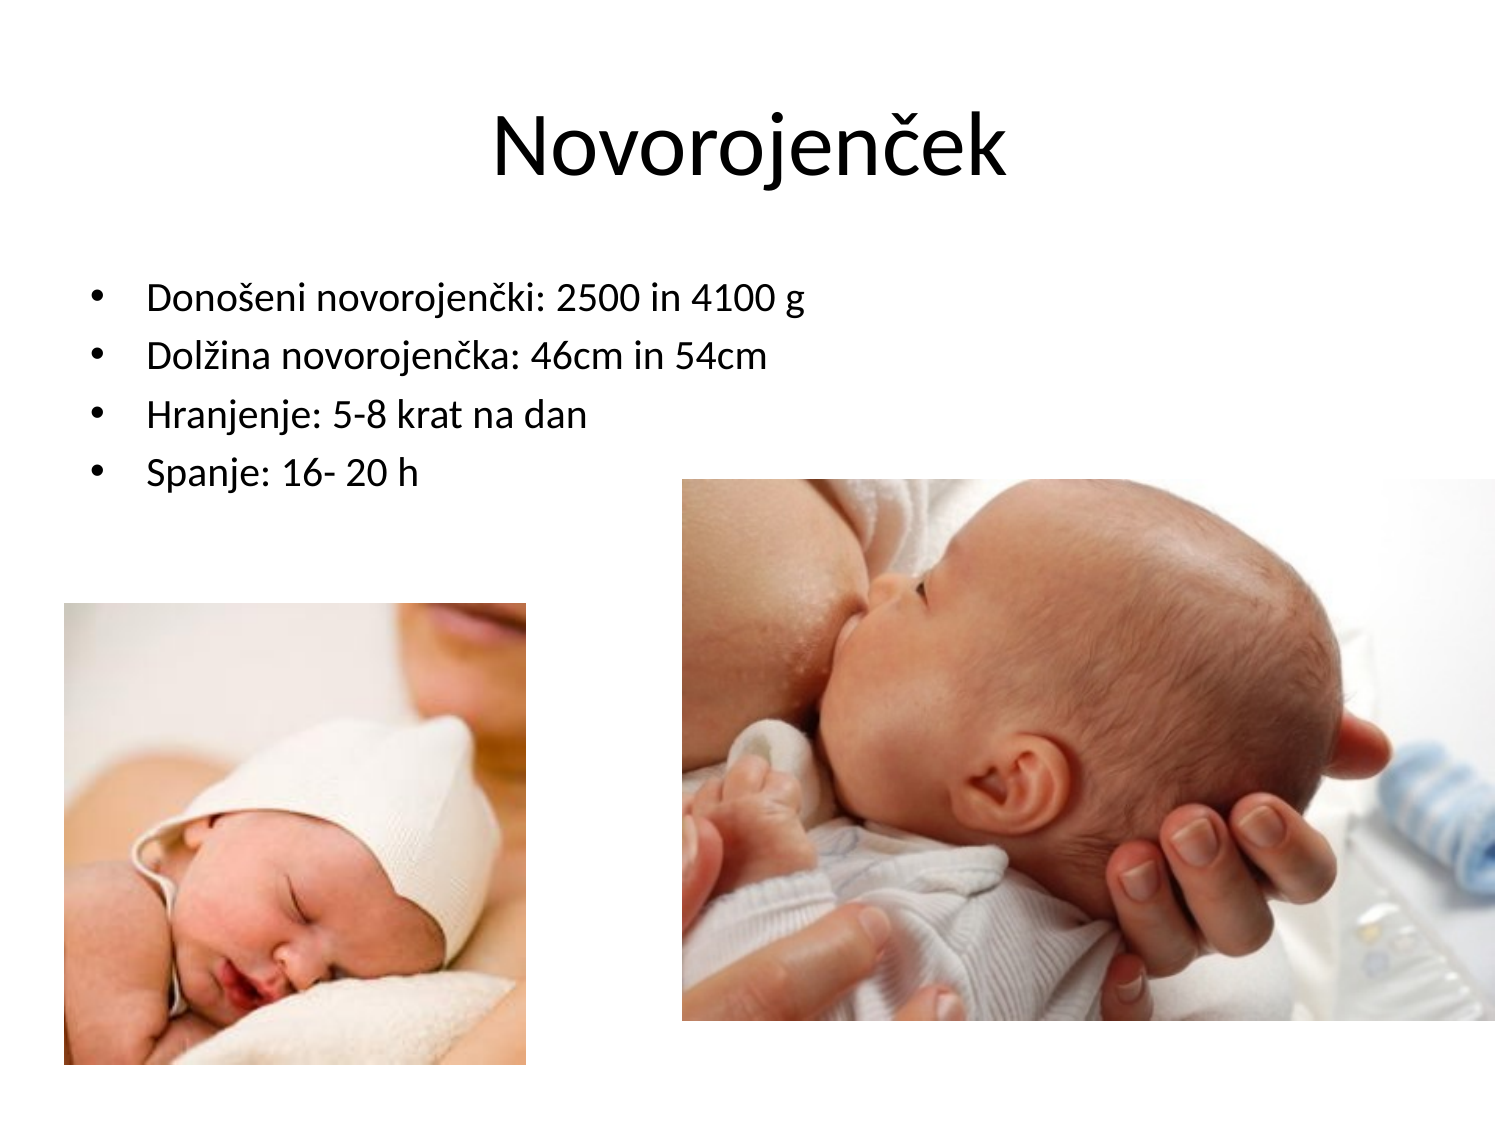

# Novorojenček
Donošeni novorojenčki: 2500 in 4100 g
Dolžina novorojenčka: 46cm in 54cm
Hranjenje: 5-8 krat na dan
Spanje: 16- 20 h